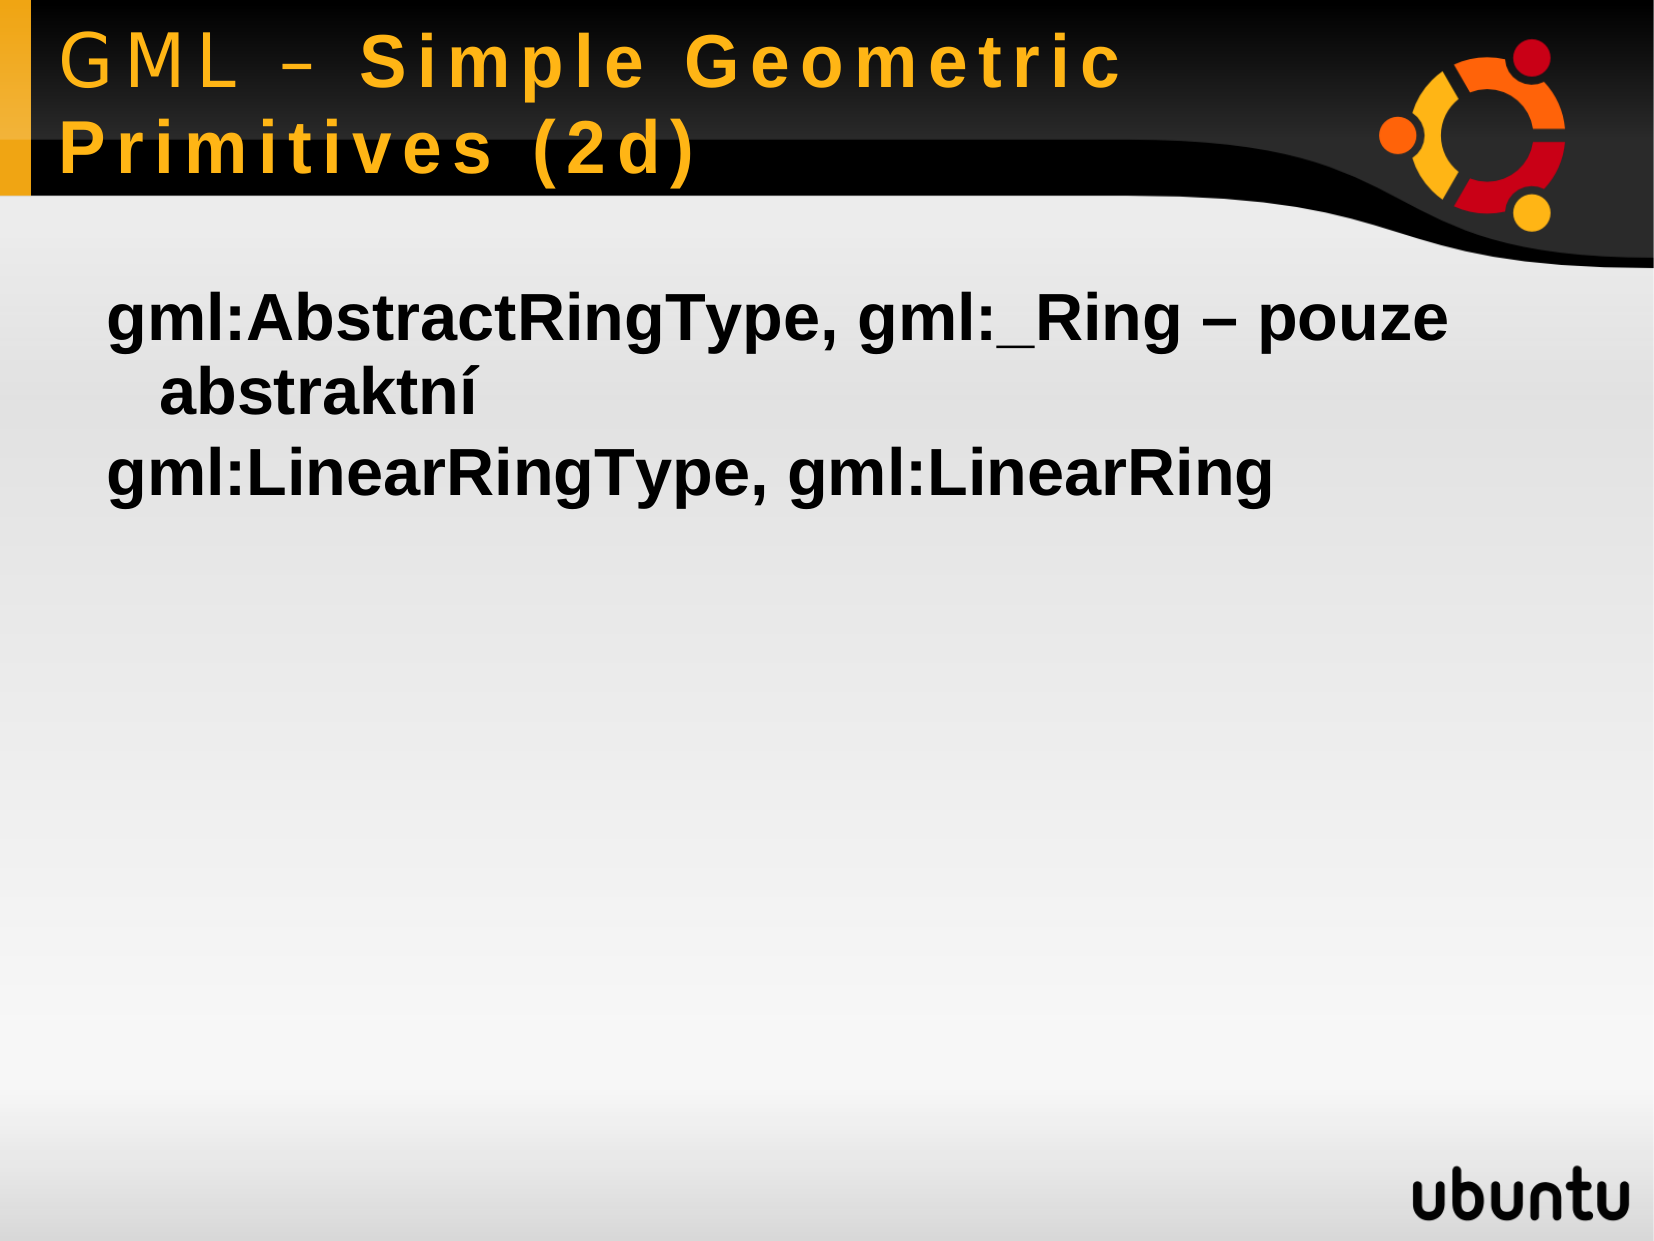

# GML – Simple Geometric Primitives (2d)
gml:AbstractRingType, gml:_Ring – pouze abstraktní
gml:LinearRingType, gml:LinearRing